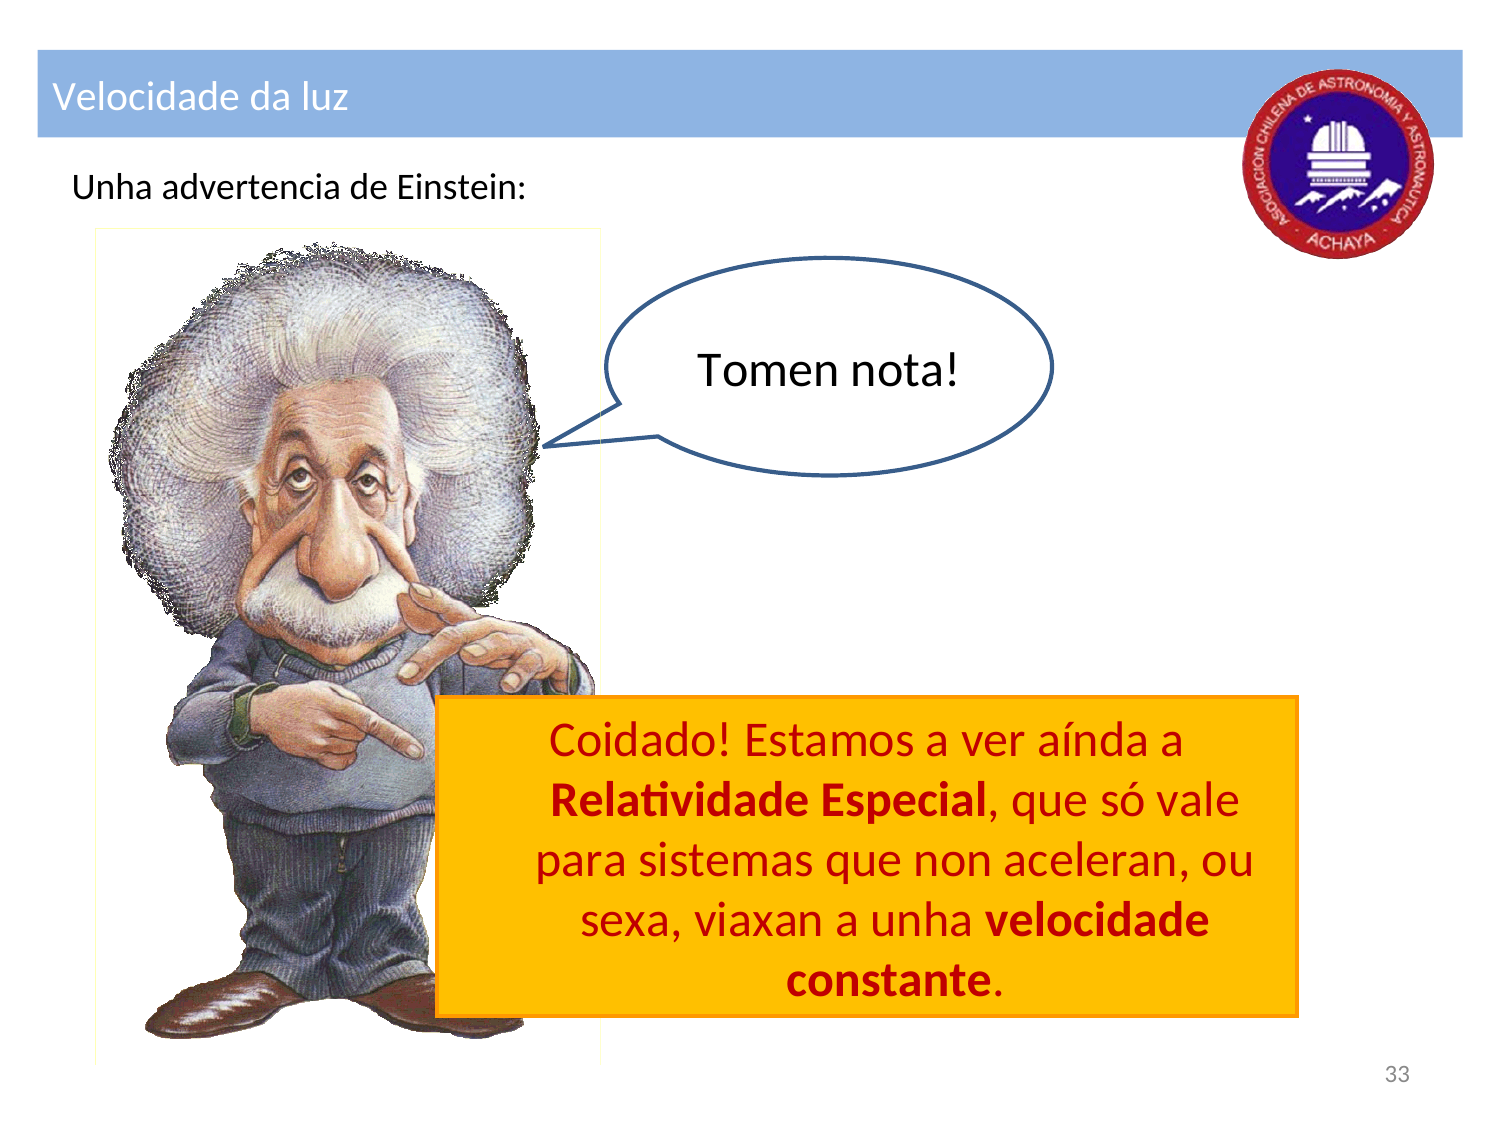

Velocidade da luz
Unha advertencia de Einstein:
Tomen nota!
Coidado! Estamos a ver aínda a Relatividade Especial, que só vale para sistemas que non aceleran, ou sexa, viaxan a unha velocidade constante.